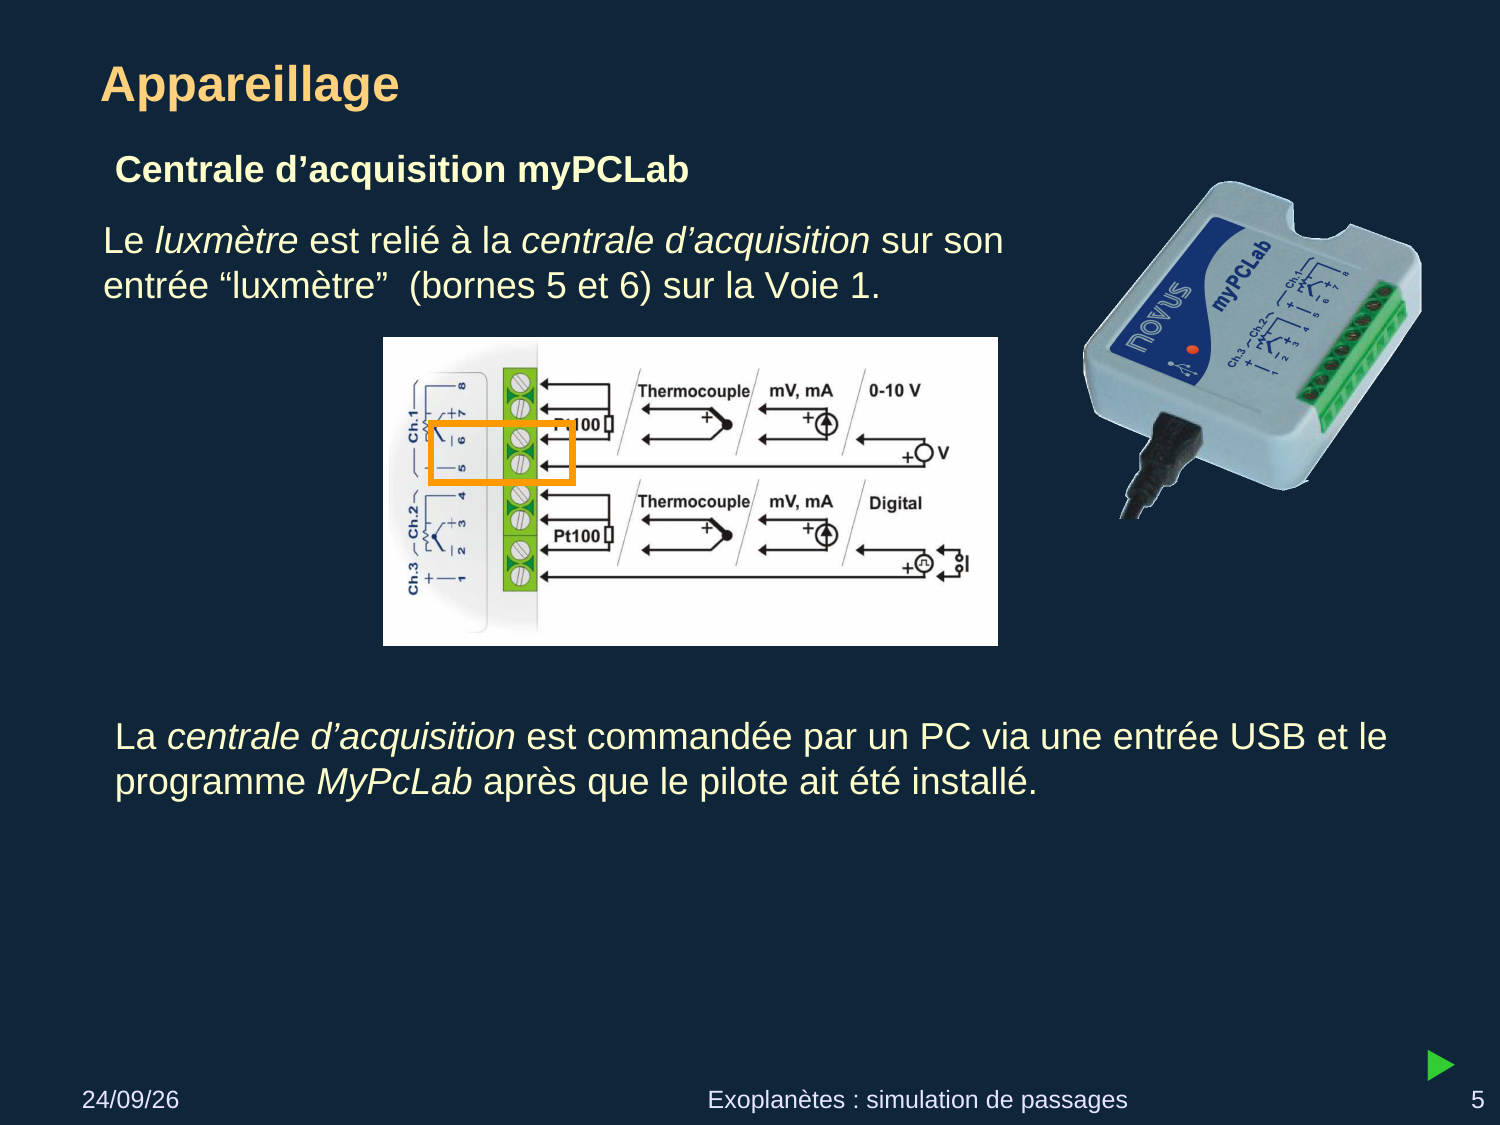

Appareillage
Centrale d’acquisition myPCLab
Le luxmètre est relié à la centrale d’acquisition sur son entrée “luxmètre” (bornes 5 et 6) sur la Voie 1.
La centrale d’acquisition est commandée par un PC via une entrée USB et le programme MyPcLab après que le pilote ait été installé.

Exoplanètes : simulation de passages
5